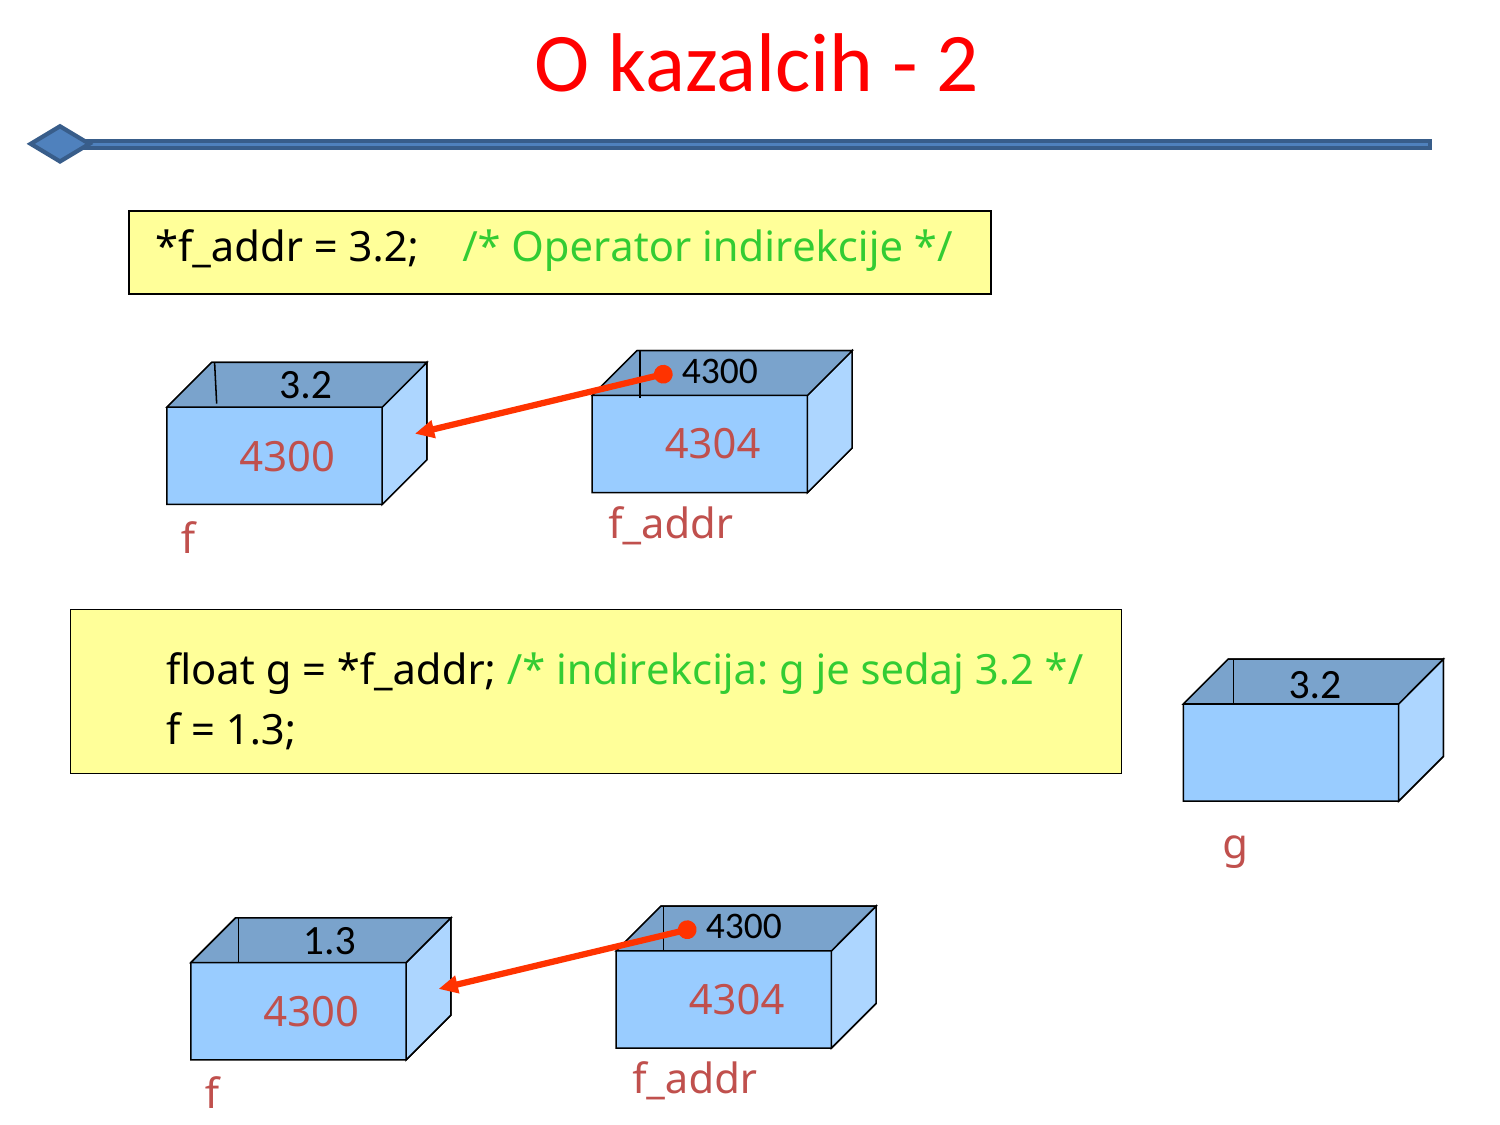

# O kazalcih - 2
		 *f_addr = 3.2; /* Operator indirekcije */
		 float g = *f_addr; /* indirekcija: g je sedaj 3.2 */
		 f = 1.3;
4300
4304
f_addr
3.2
4300
f
3.2
g
4300
4304
4300
f_addr
f
1.3